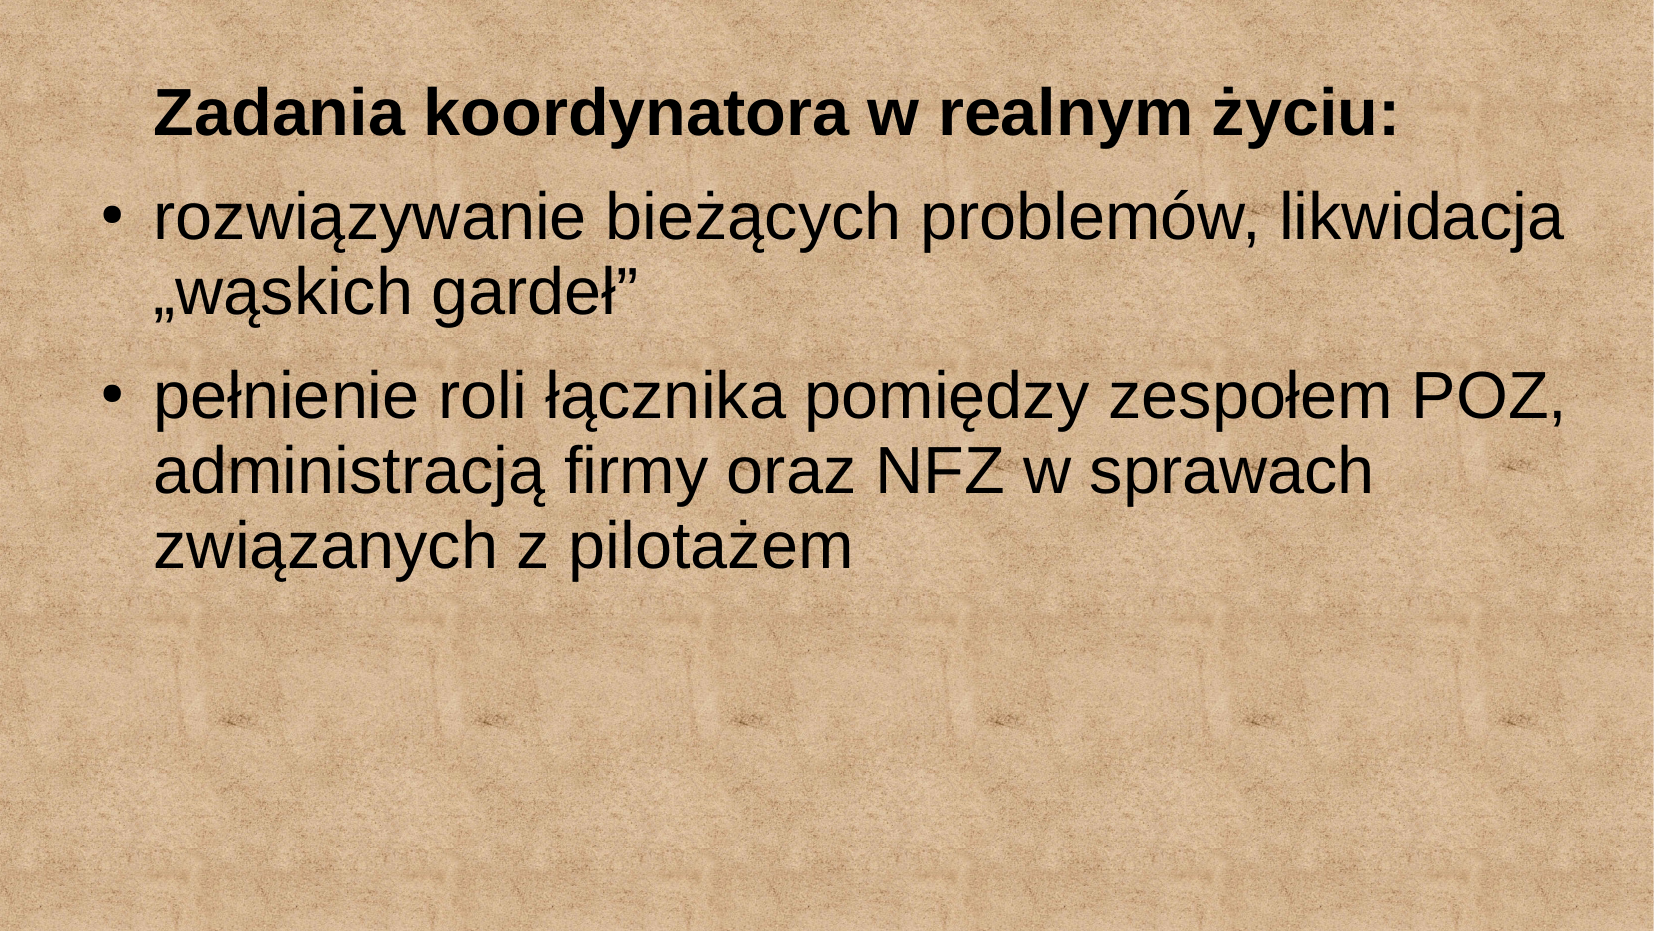

# Zadania koordynatora w realnym życiu:
rozwiązywanie bieżących problemów, likwidacja „wąskich gardeł”
pełnienie roli łącznika pomiędzy zespołem POZ, administracją firmy oraz NFZ w sprawach związanych z pilotażem